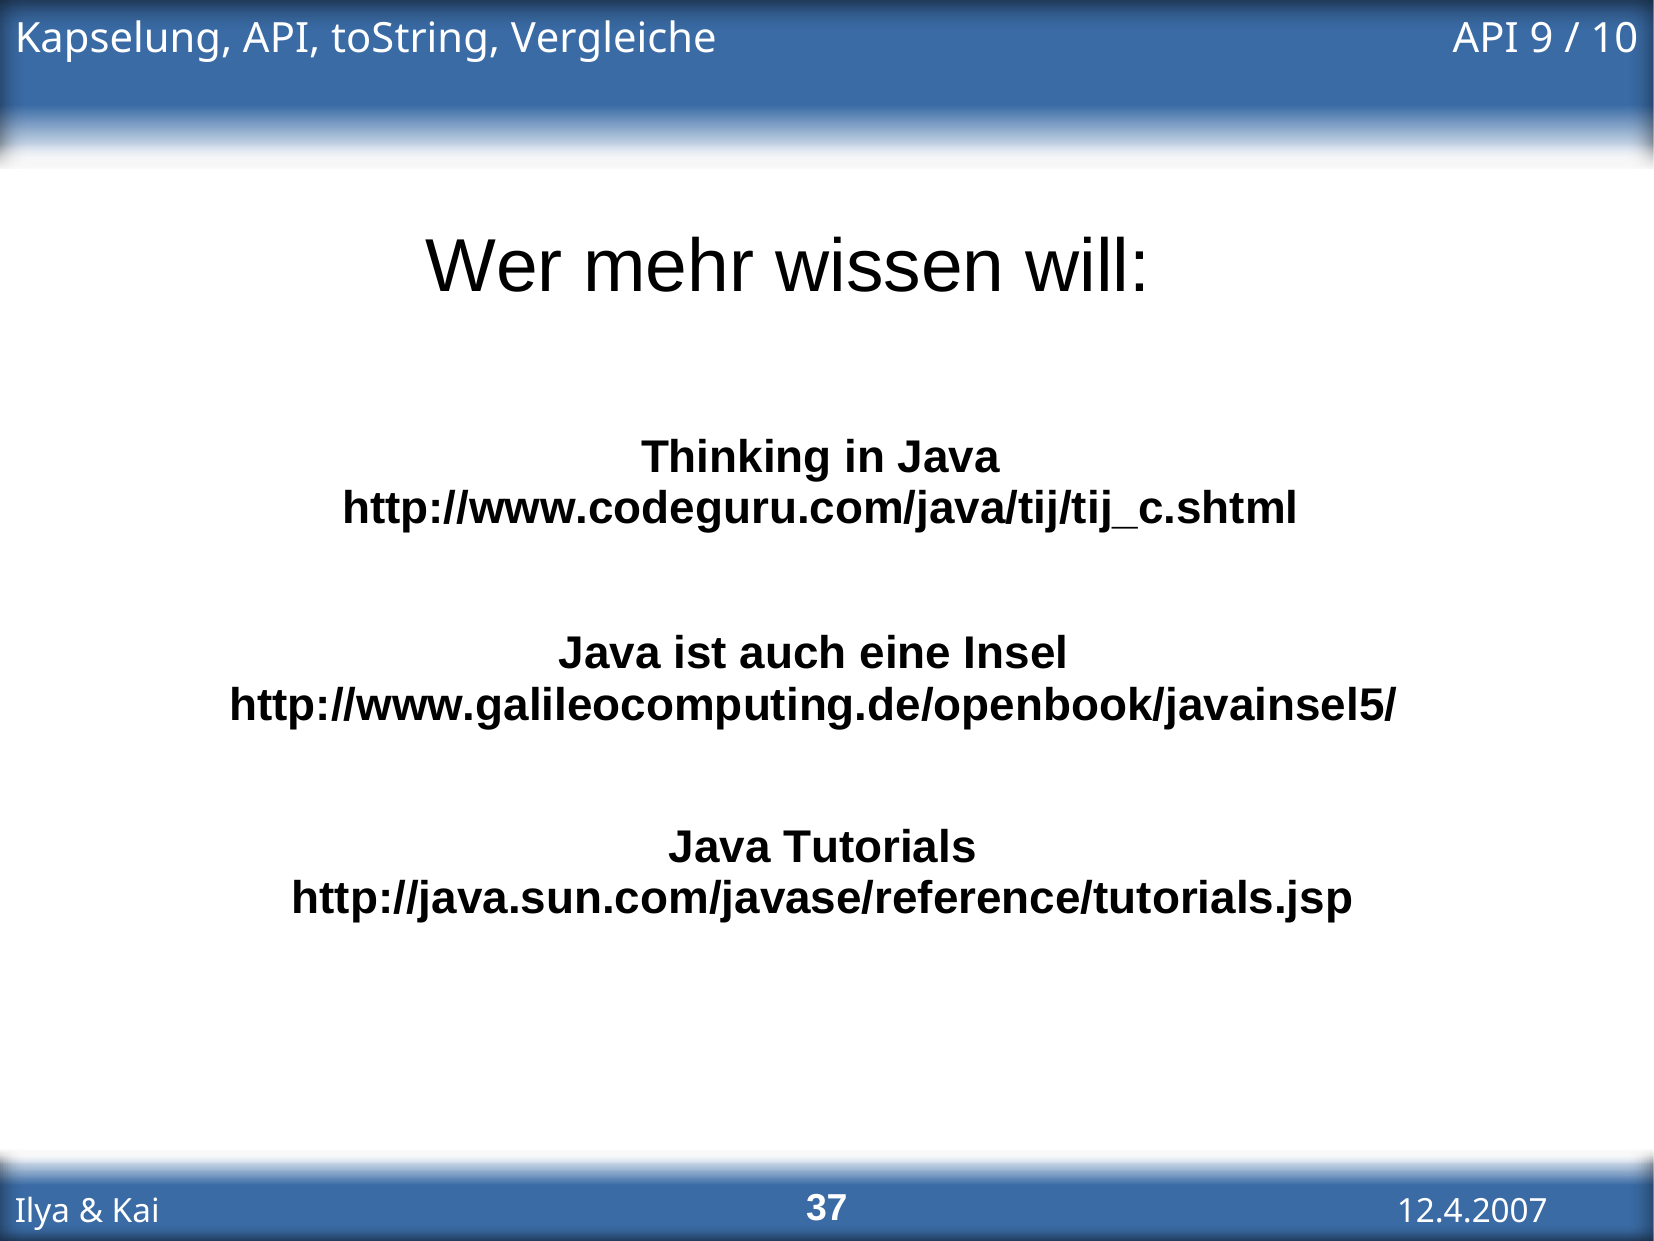

API 9 / 10
Wer mehr wissen will:
Thinking in Java
http://www.codeguru.com/java/tij/tij_c.shtml
Java ist auch eine Insel
http://www.galileocomputing.de/openbook/javainsel5/
Java Tutorials
http://java.sun.com/javase/reference/tutorials.jsp
37